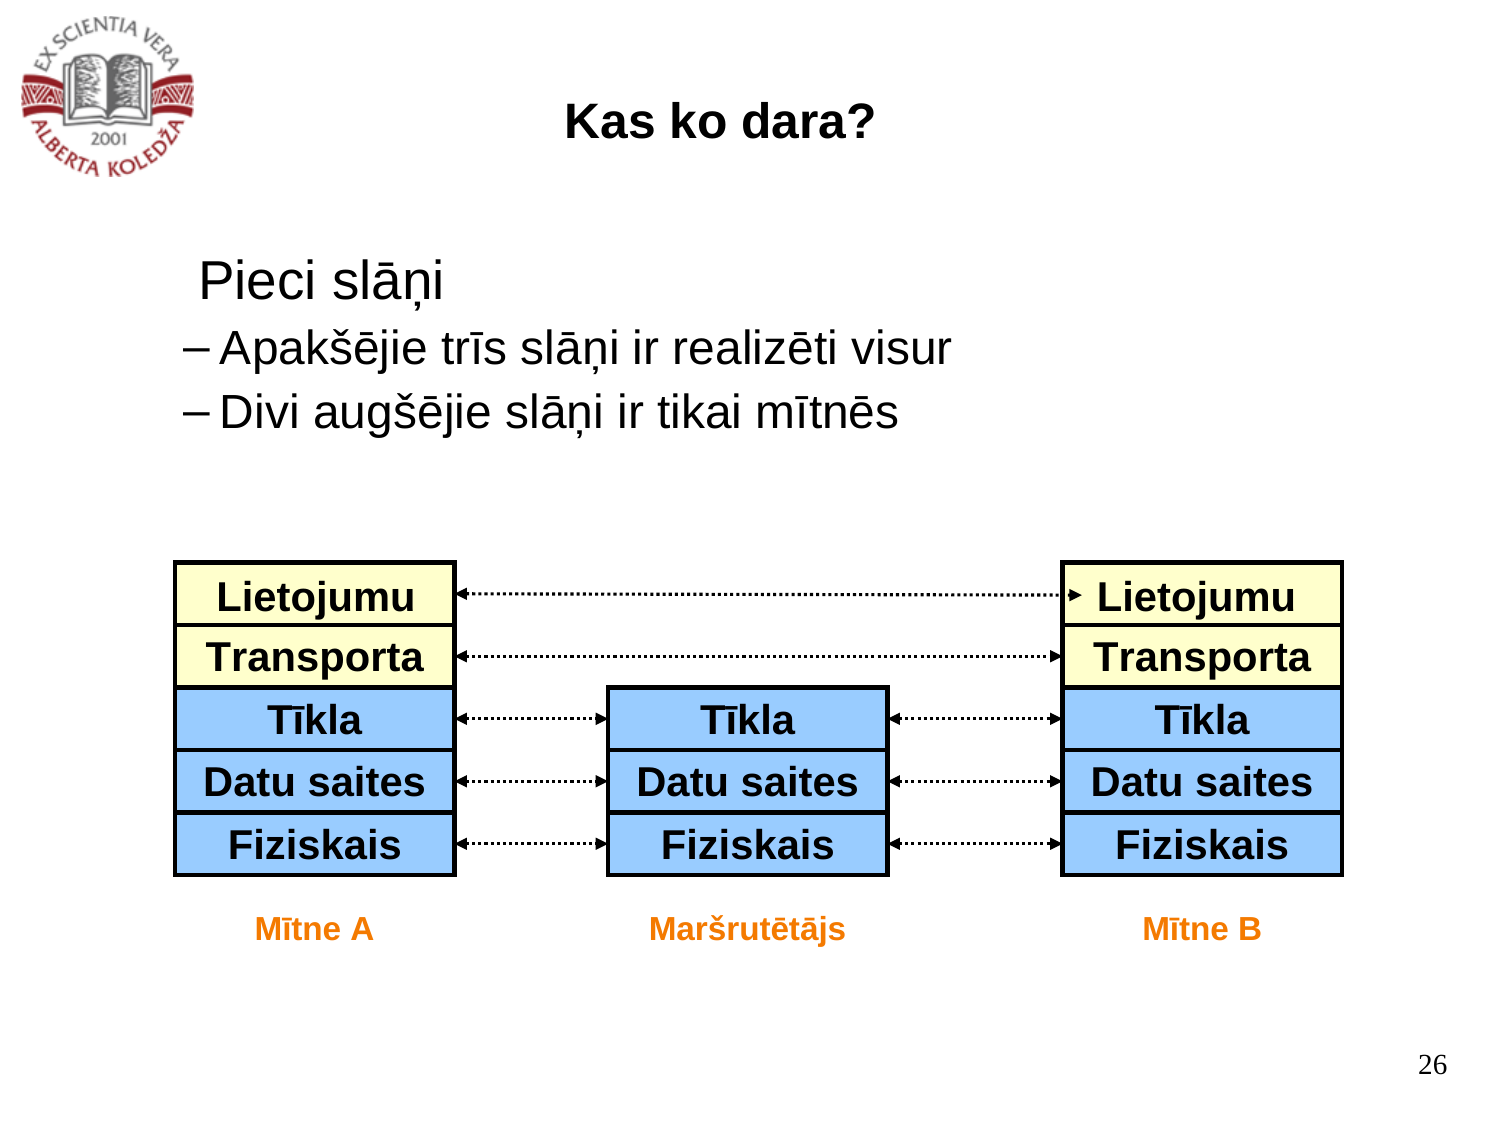

# Kas ko dara?
Pieci slāņi
Apakšējie trīs slāņi ir realizēti visur
Divi augšējie slāņi ir tikai mītnēs
Lietojumu
Lietojumu
Transporta
Transporta
Tīkla
Tīkla
Tīkla
Datu saites
Datu saites
Datu saites
Fiziskais
Fiziskais
Fiziskais
Mītne A
Maršrutētājs
Mītne B